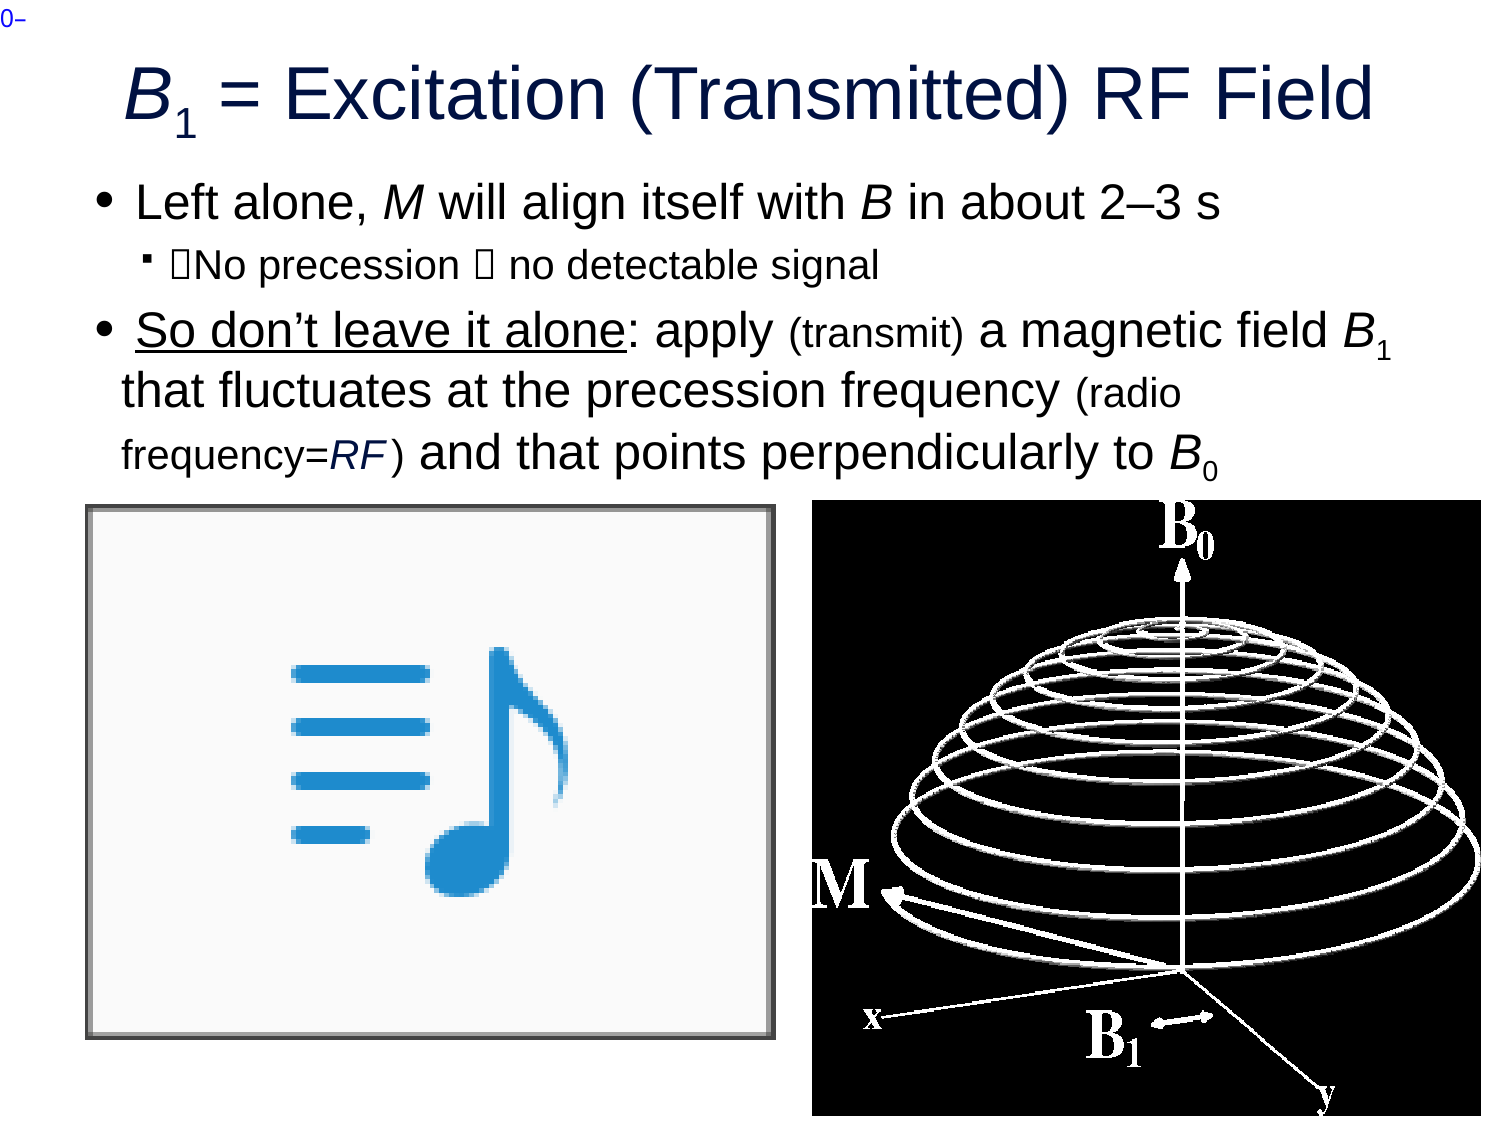

# B1 = Excitation (Transmitted) RF Field
 Left alone, M will align itself with B in about 2–3 s
No precession  no detectable signal
 So don’t leave it alone: apply (transmit) a magnetic field B1 that fluctuates at the precession frequency (radio frequency=RF ) and that points perpendicularly to B0
 The effect of the tiny B1 is
 to cause M to spiral away
 from the direction of the
 static B field
 B110–4 Tesla
 This is called resonance
 If B1 frequency is not close to
 resonance, B1 has no effect
Time = 2–4 ms